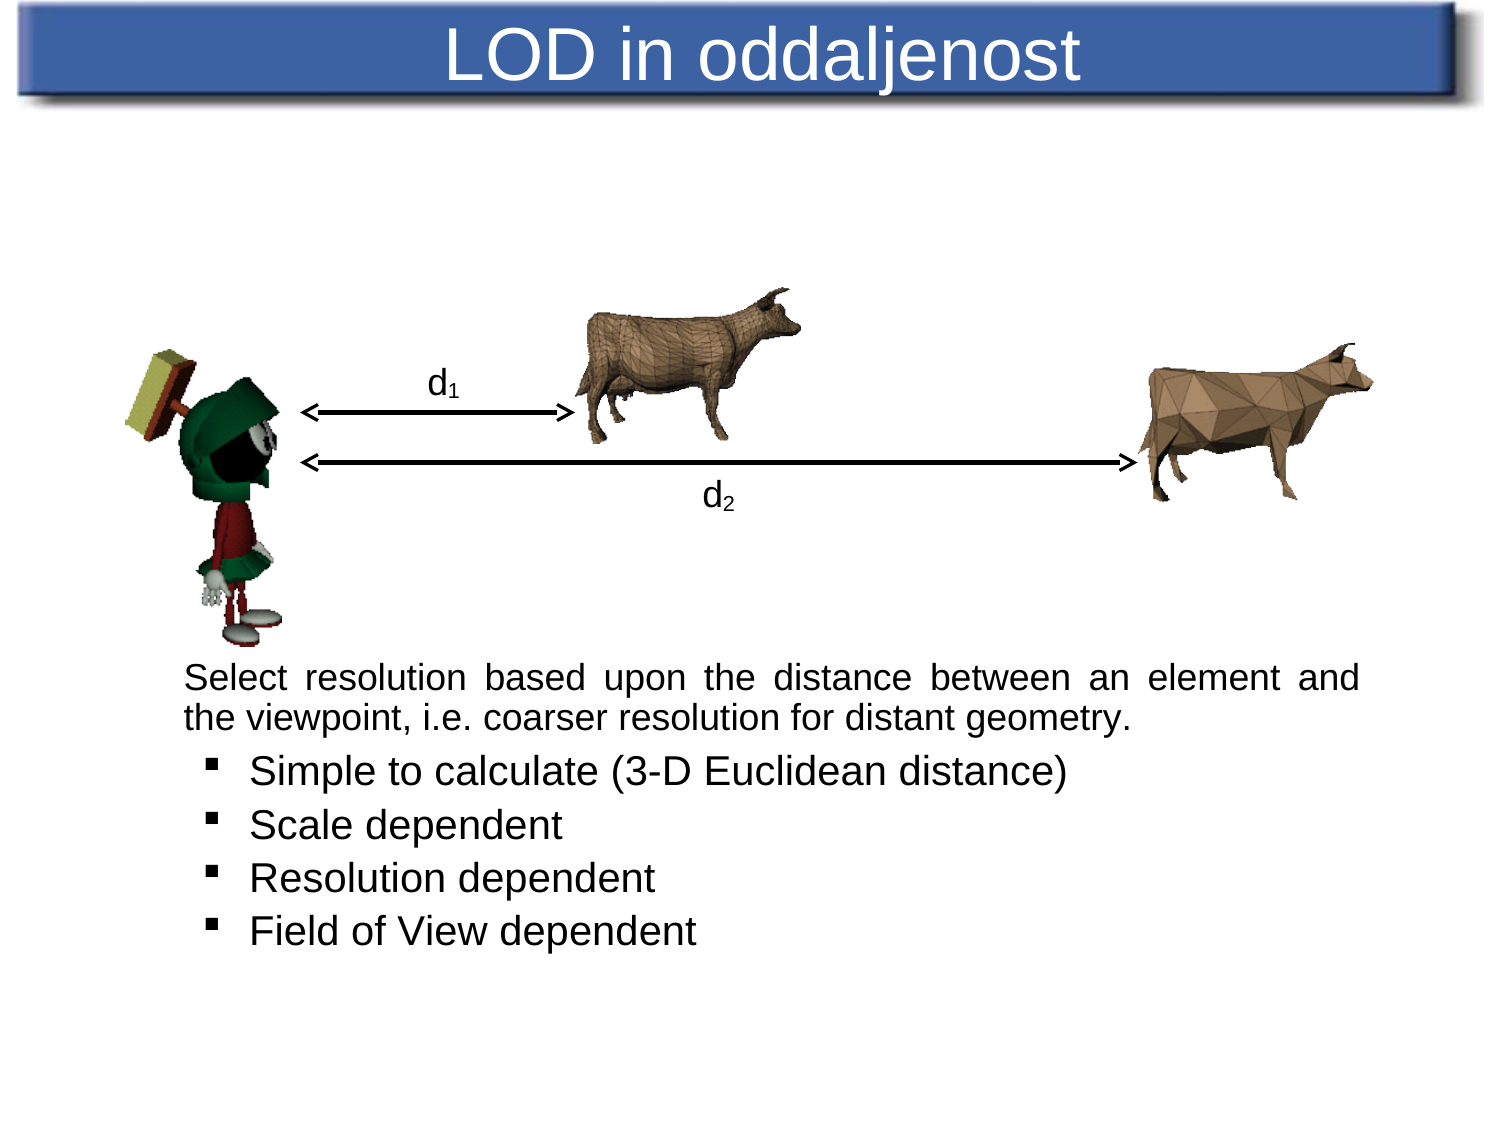

# LOD in oddaljenost
d1
d2
Select resolution based upon the distance between an element and the viewpoint, i.e. coarser resolution for distant geometry.
Simple to calculate (3-D Euclidean distance)
Scale dependent
Resolution dependent
Field of View dependent